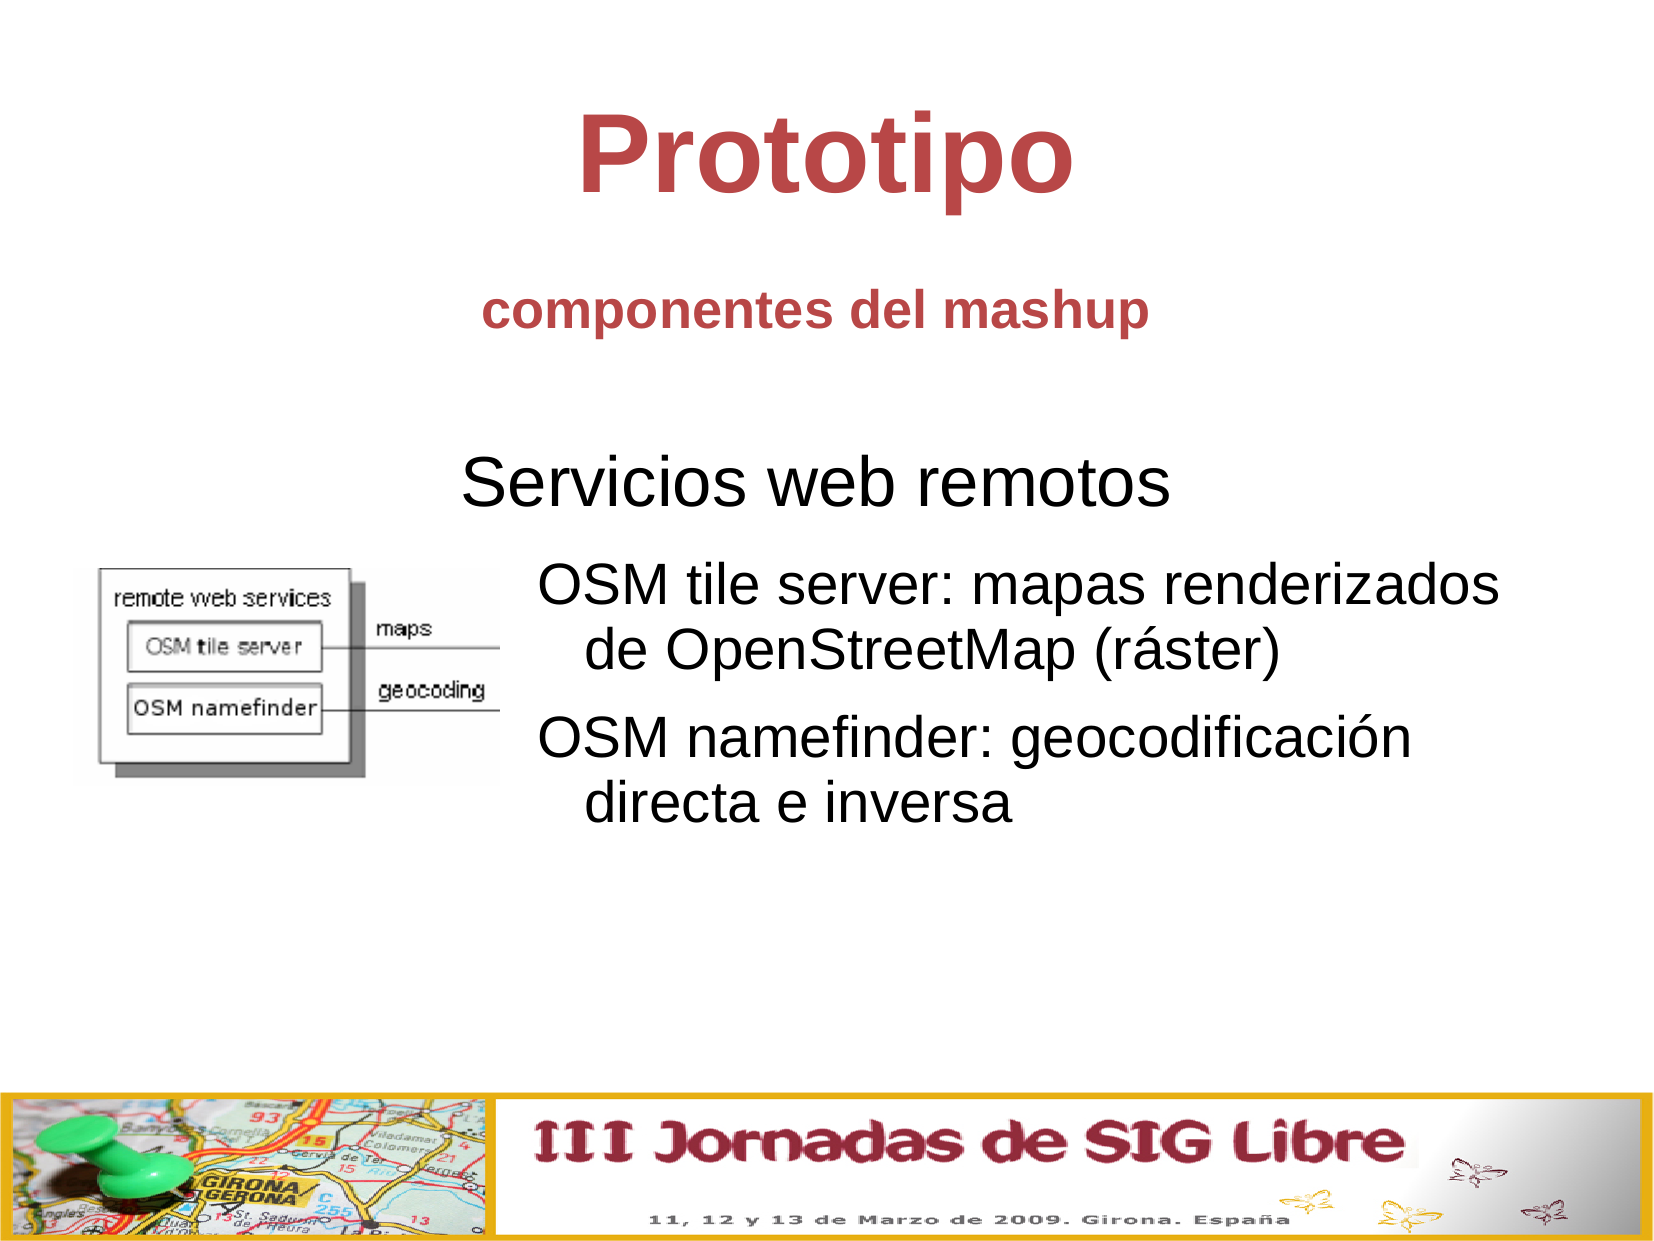

# Prototipo
componentes del mashup
Servicios web remotos
OSM tile server: mapas renderizados de OpenStreetMap (ráster)
OSM namefinder: geocodificación directa e inversa